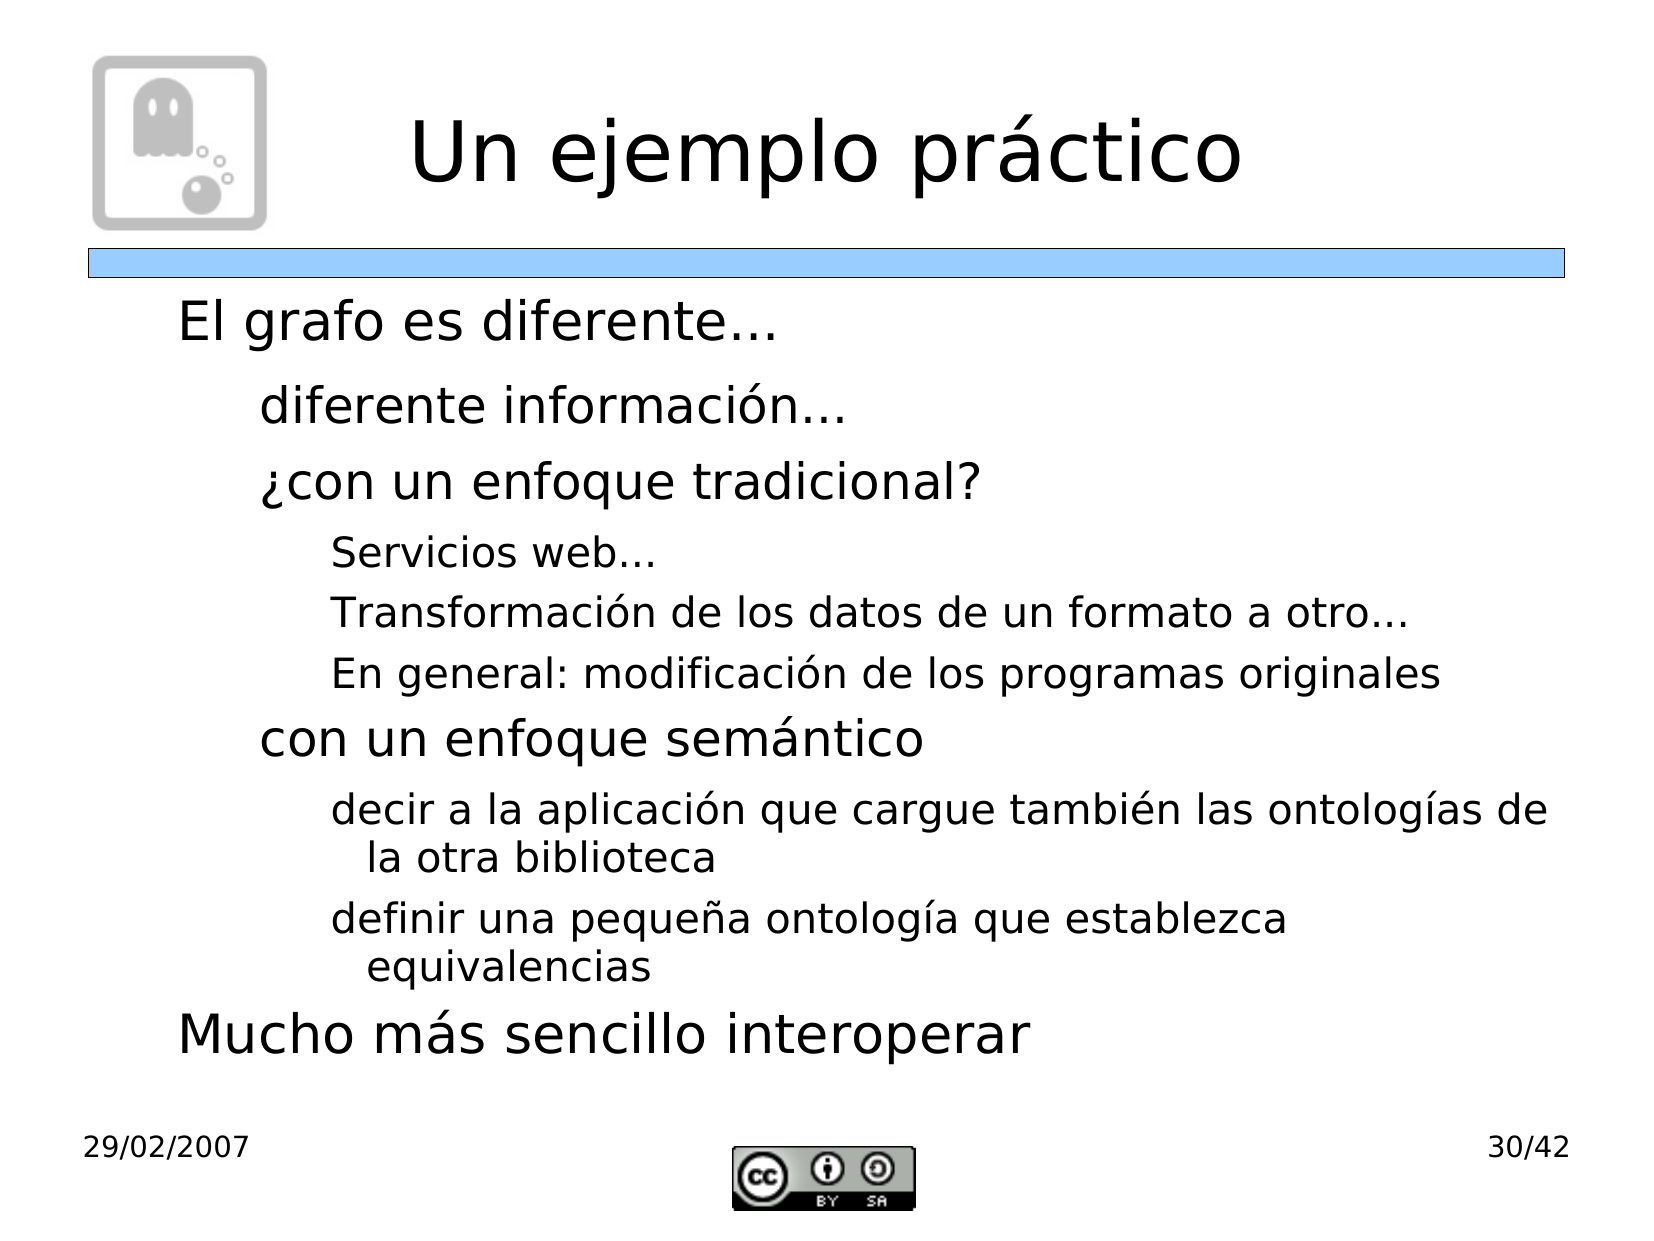

# Un ejemplo práctico
El grafo es diferente...
diferente información...
¿con un enfoque tradicional?
Servicios web...
Transformación de los datos de un formato a otro...
En general: modificación de los programas originales
con un enfoque semántico
decir a la aplicación que cargue también las ontologías de la otra biblioteca
definir una pequeña ontología que establezca equivalencias
Mucho más sencillo interoperar